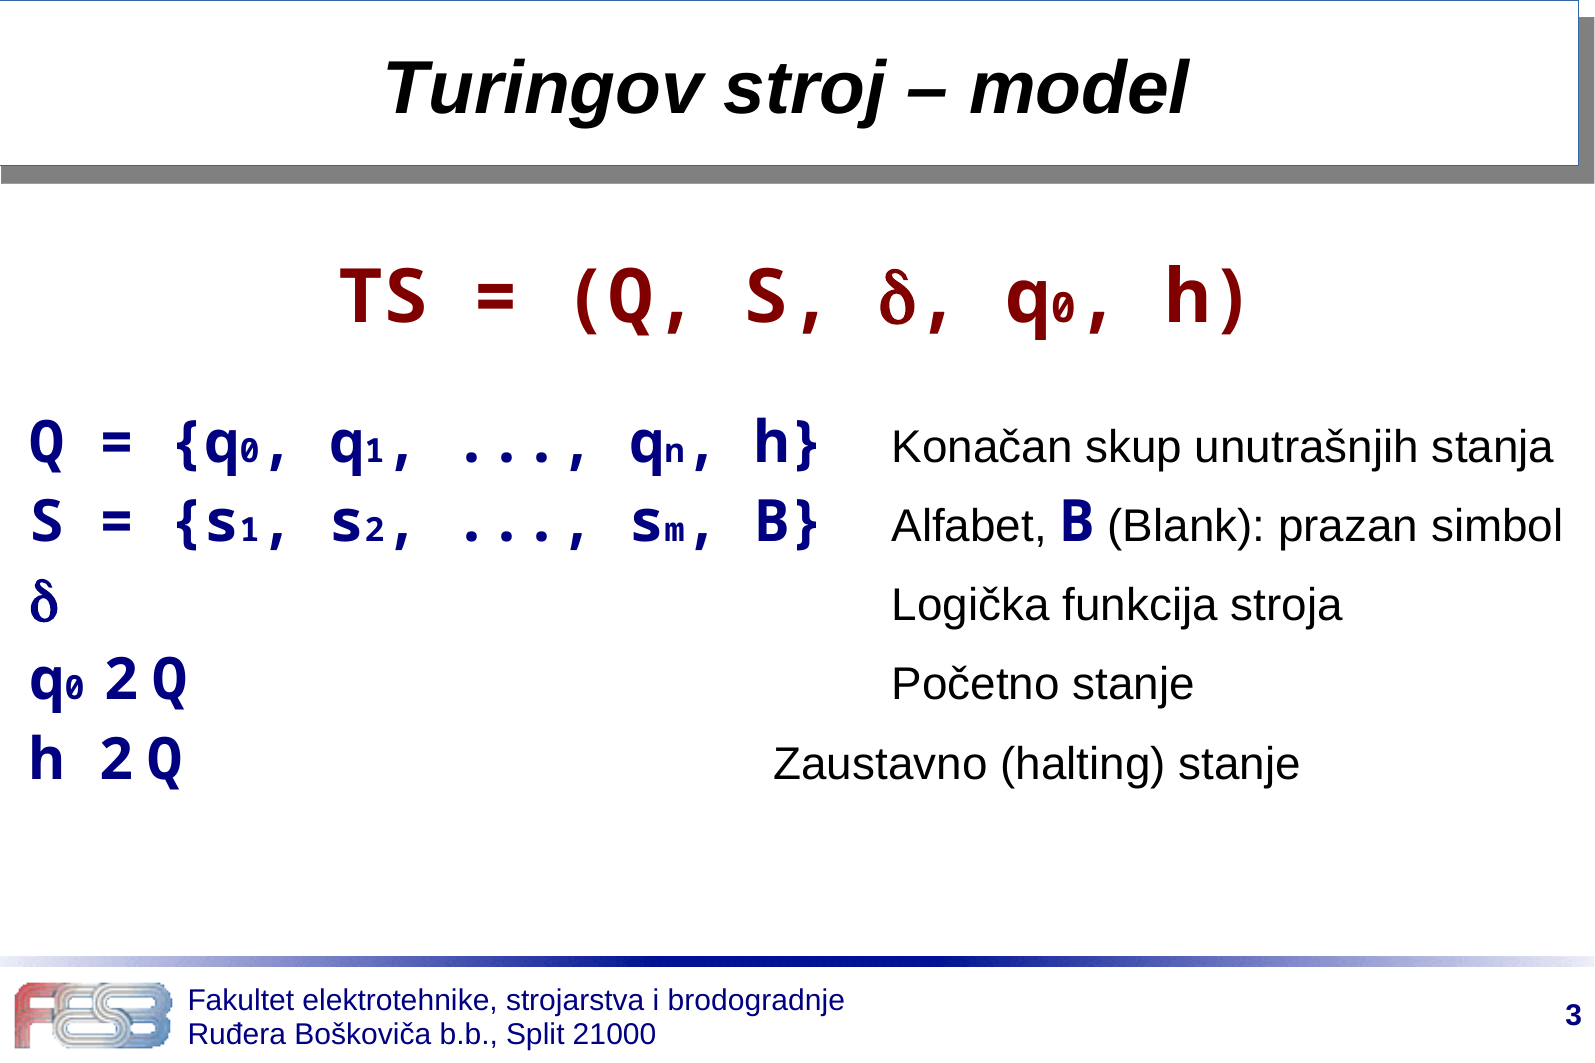

# Turingov stroj – model
TS = (Q, S, d, q0, h)
Q = {q0, q1, ..., qn, h}	Konačan skup unutrašnjih stanja
S = {s1, s2, ..., sm, B}	Alfabet, B (Blank): prazan simbol
d							Logička funkcija stroja
q0 2 Q						Početno stanje
h 2 Q						Zaustavno (halting) stanje